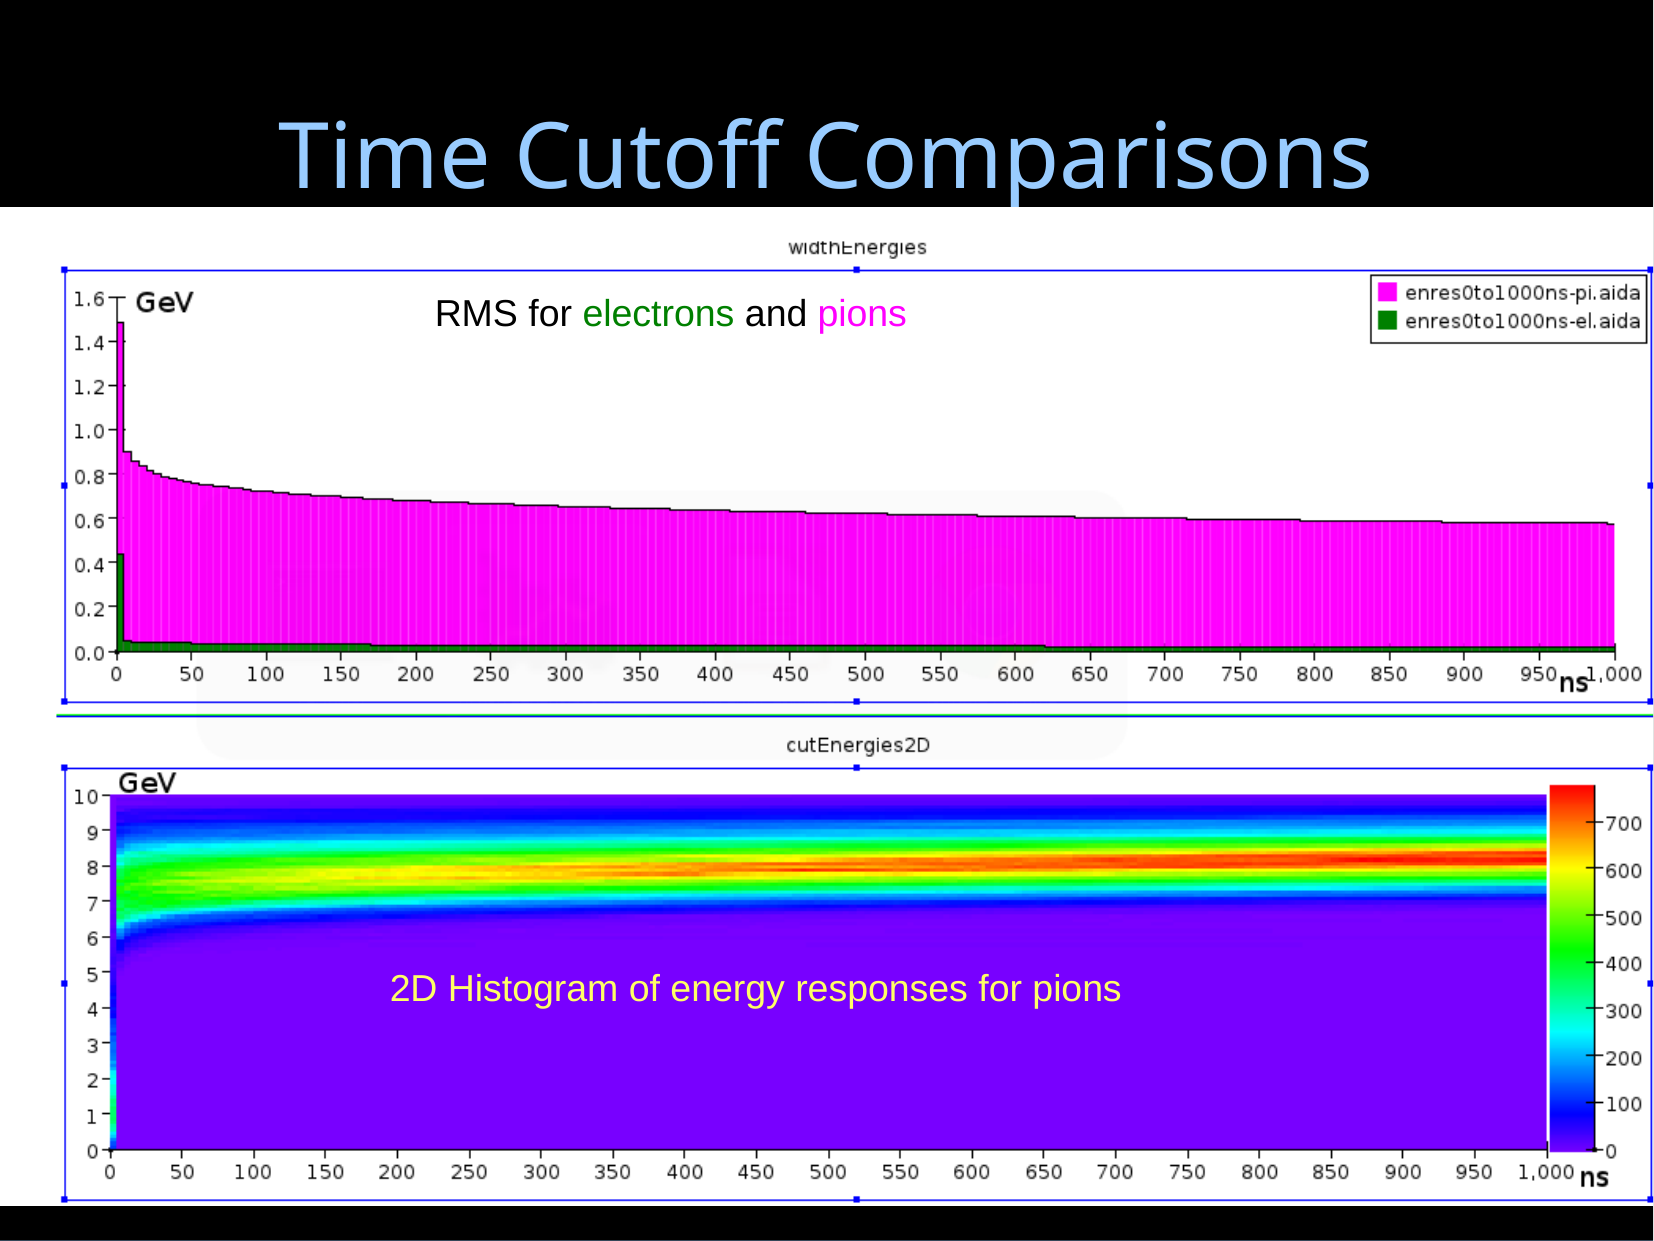

# Time Cutoff Comparisons
RMS for electrons and pions
2D Histogram of energy responses for pions